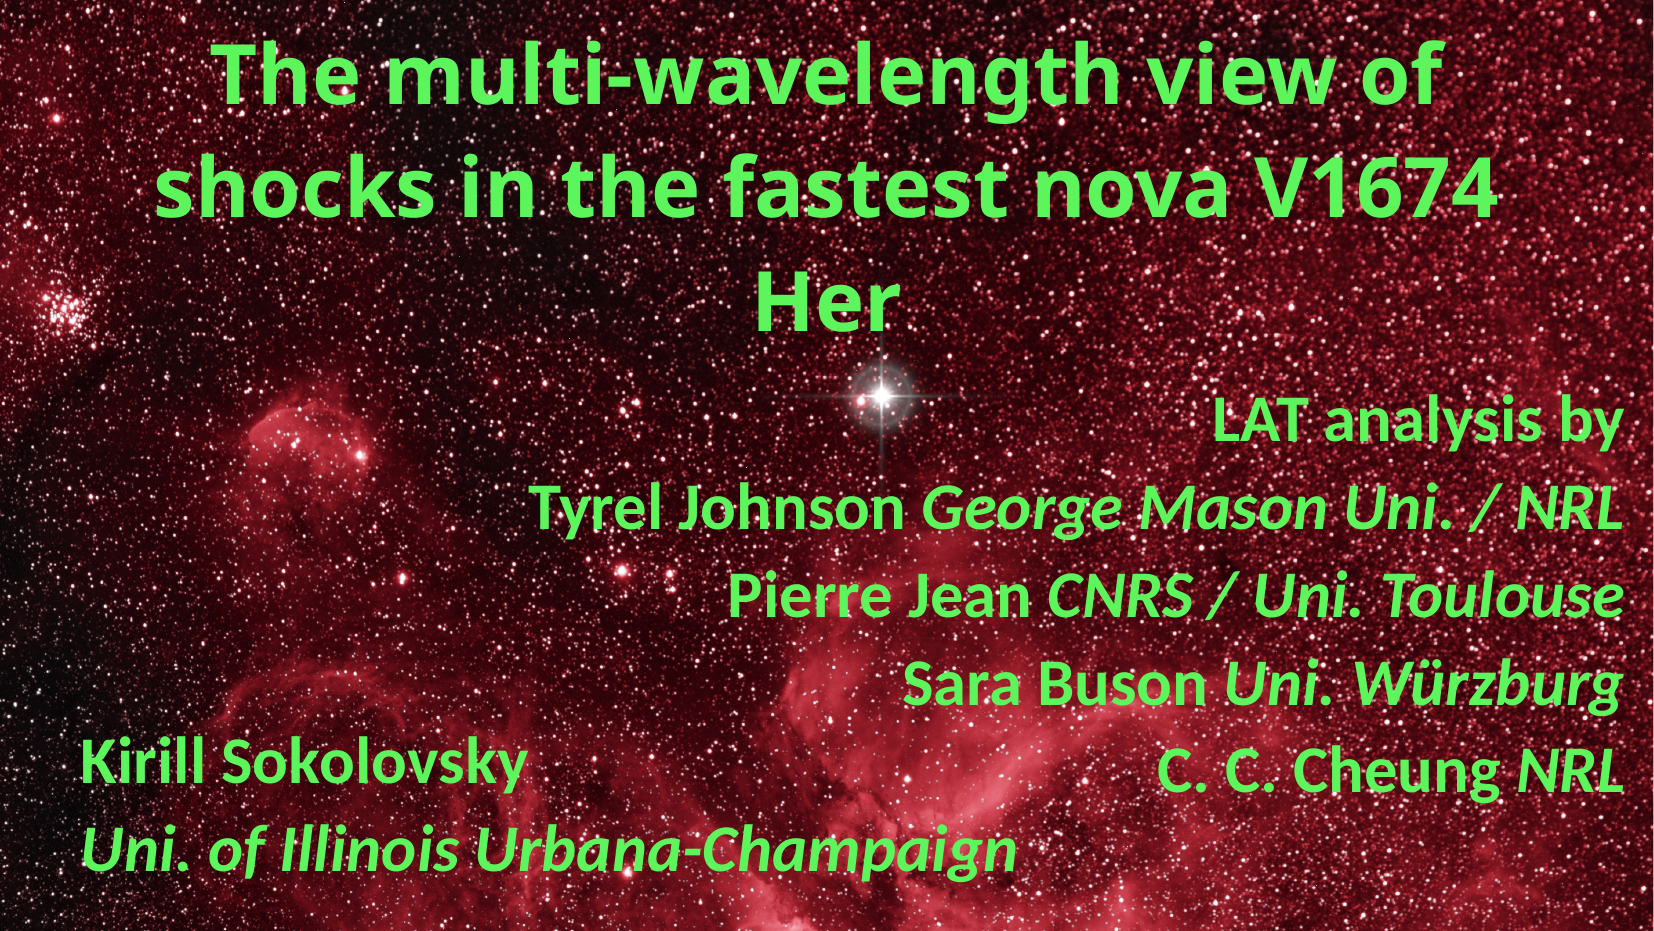

# The multi-wavelength view of shocks in the fastest nova V1674 Her
LAT analysis by
Tyrel Johnson George Mason Uni. / NRL
Pierre Jean CNRS / Uni. Toulouse
Sara Buson Uni. Würzburg
C. C. Cheung NRL
Kirill Sokolovsky
Uni. of Illinois Urbana-Champaign